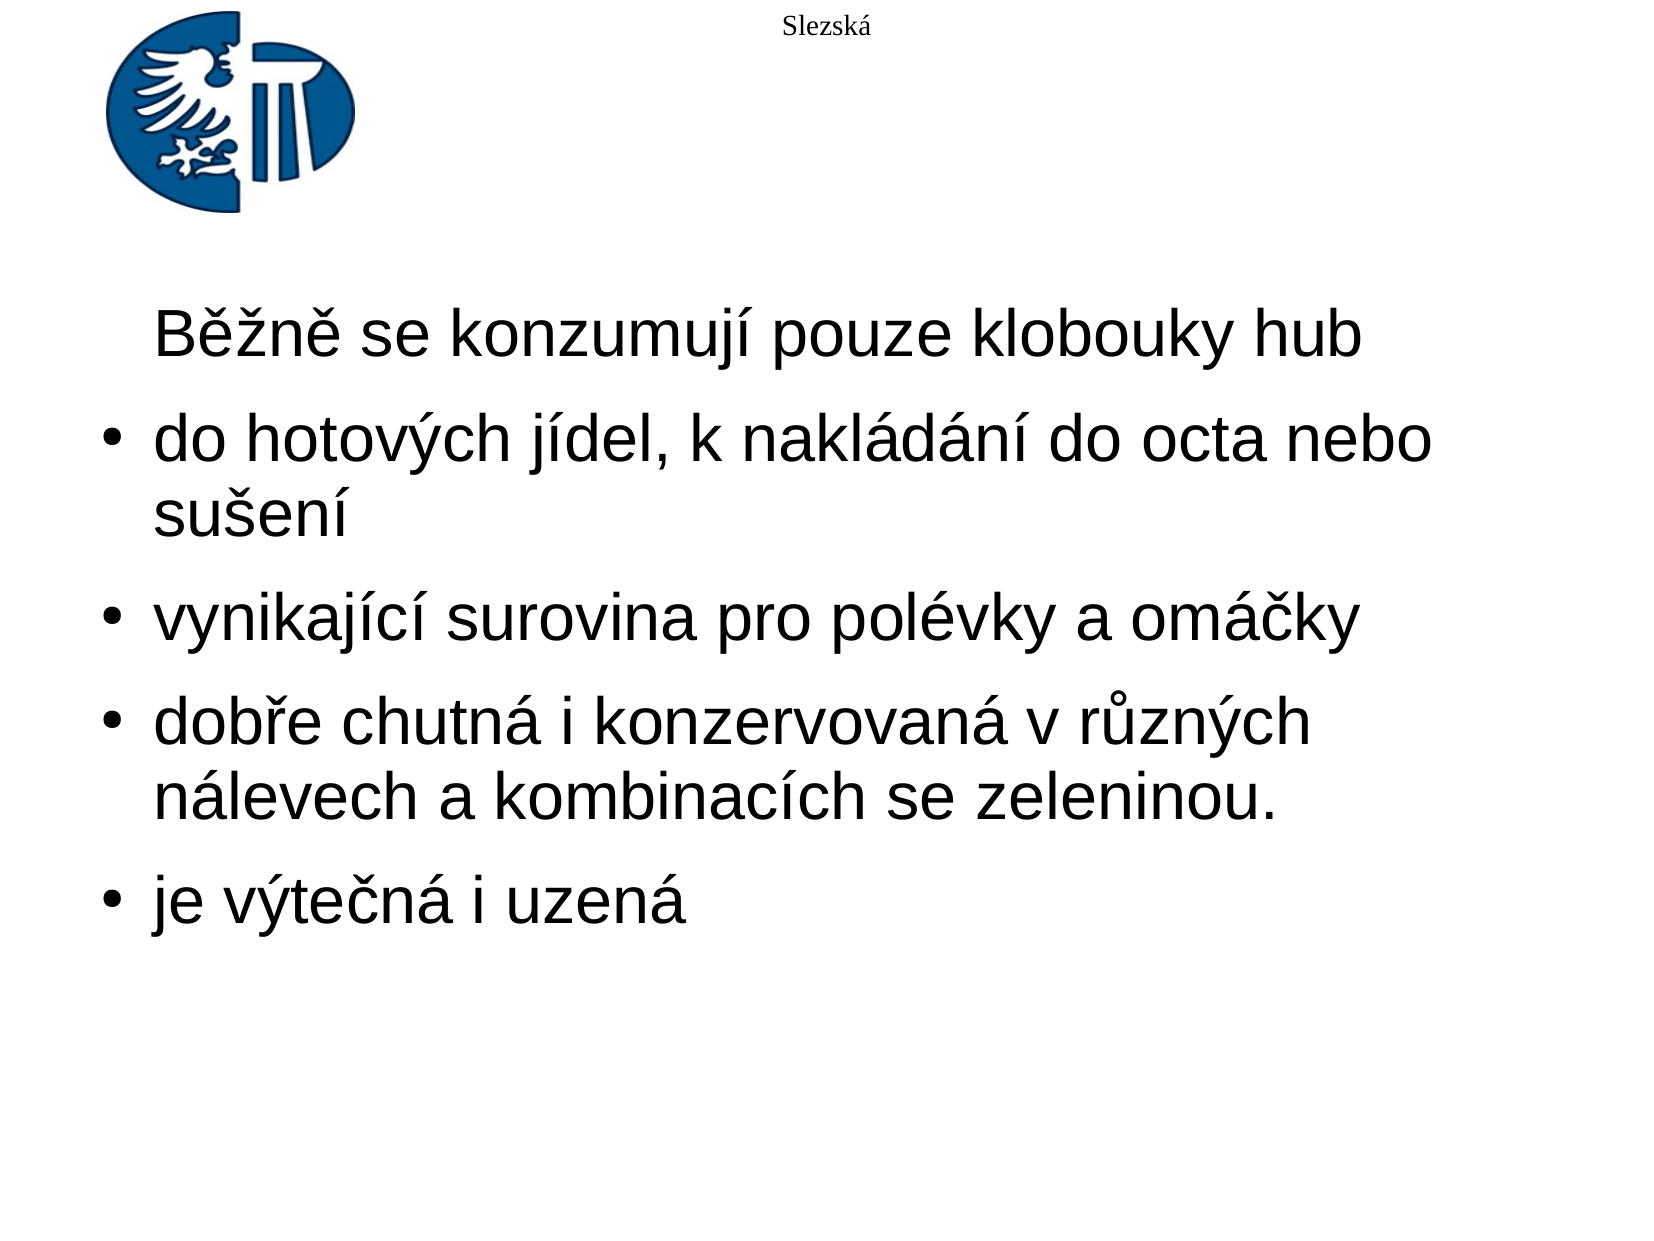

ahoj
# Běžně se konzumují pouze klobouky hub
do hotových jídel, k nakládání do octa nebo sušení
vynikající surovina pro polévky a omáčky
dobře chutná i konzervovaná v různých nálevech a kombinacích se zeleninou.
je výtečná i uzená